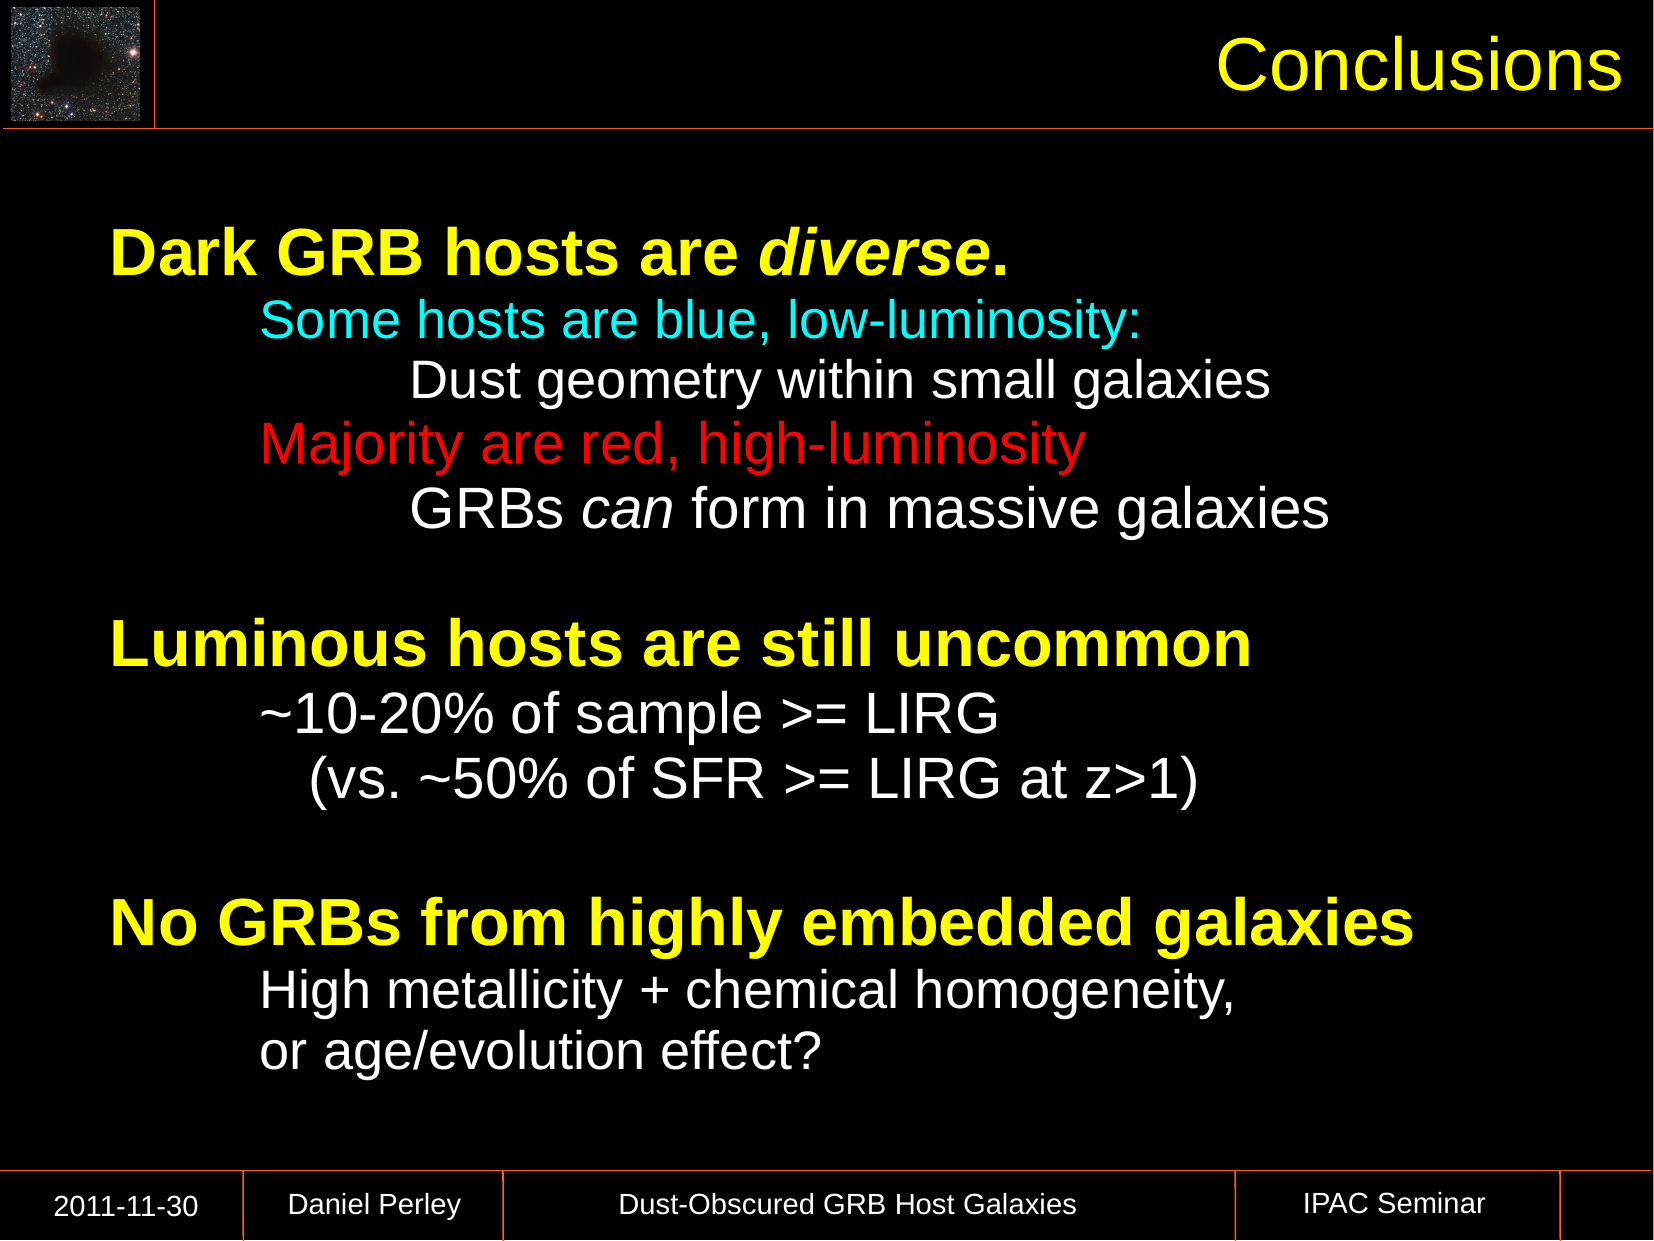

# Conclusions
Dark GRB hosts are diverse.
		Some hosts are blue, low-luminosity:
				Dust geometry within small galaxies
		Majority are red, high-luminosity
				GRBs can form in massive galaxies
Luminous hosts are still uncommon
		~10-20% of sample >= LIRG
		 (vs. ~50% of SFR >= LIRG at z>1)
No GRBs from highly embedded galaxies
		High metallicity + chemical homogeneity,
		or age/evolution effect?
2011-11-30